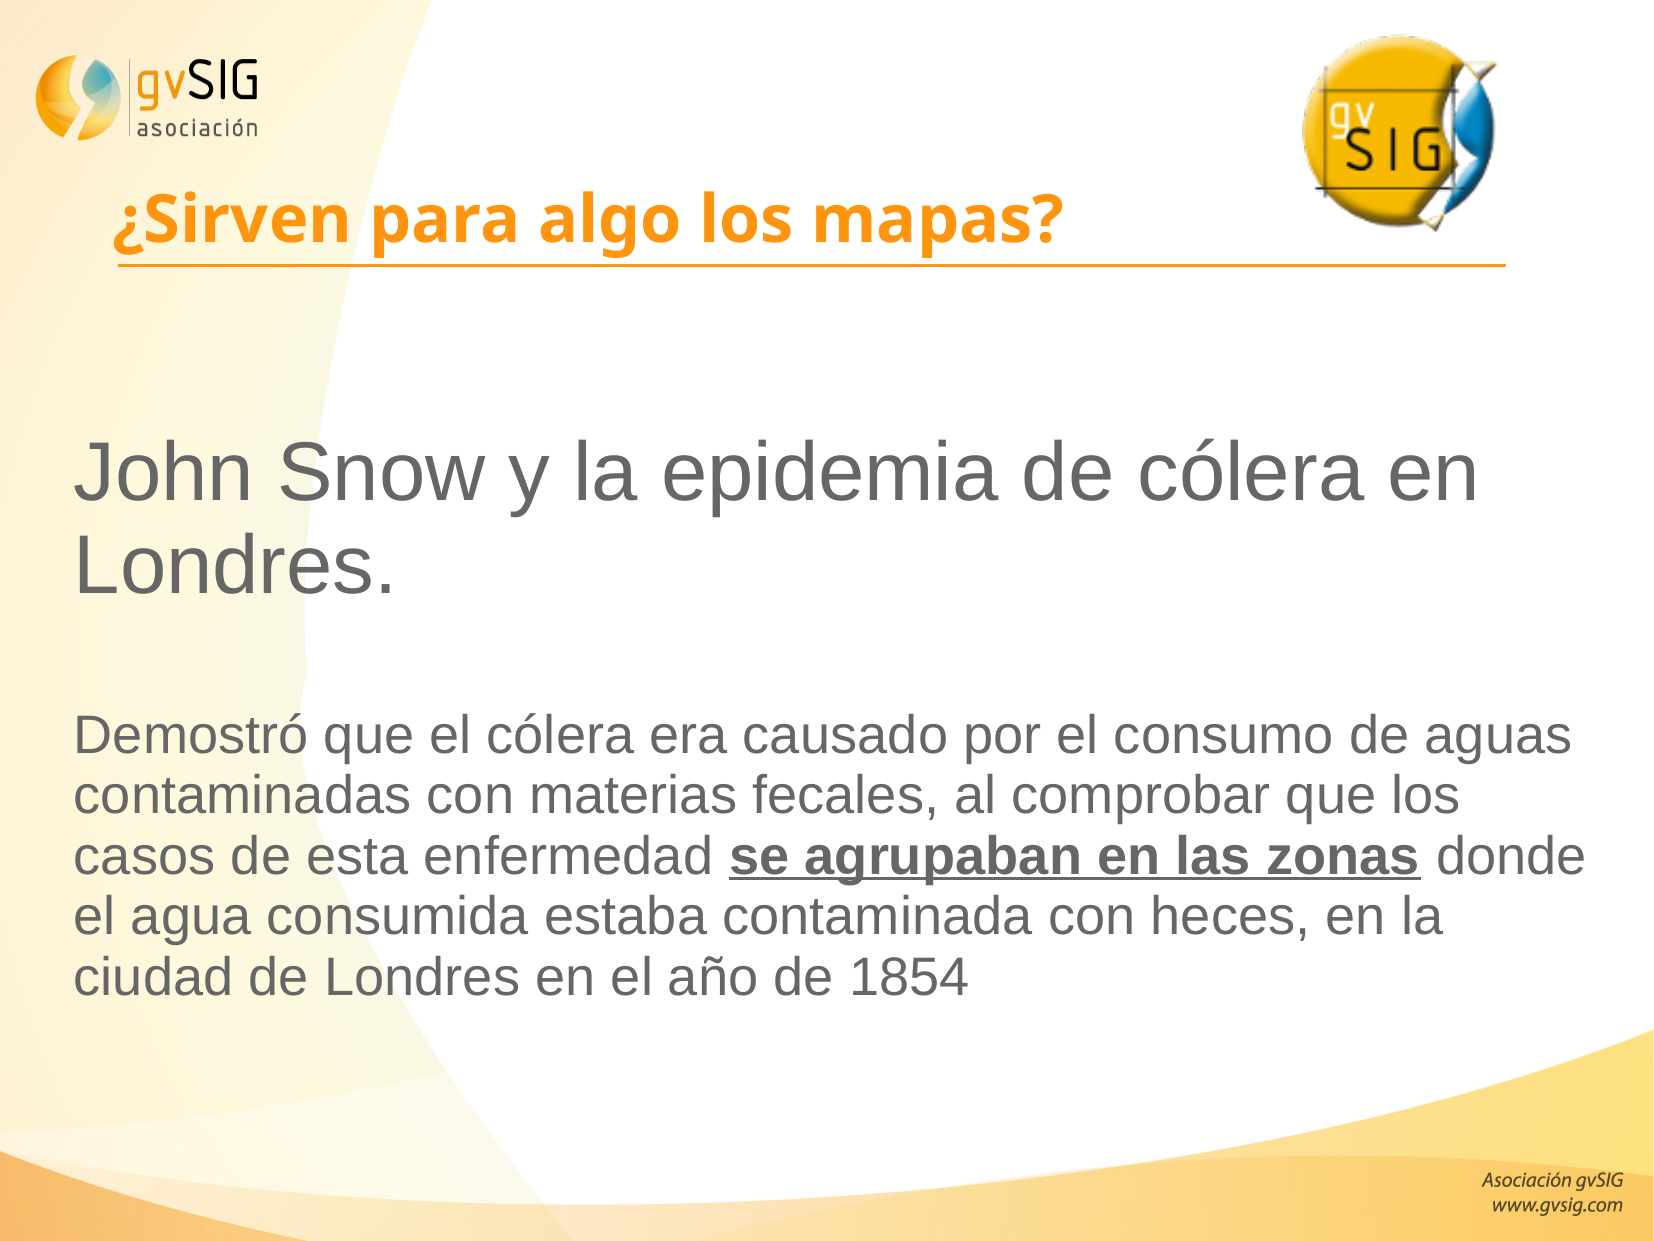

¿Sirven para algo los mapas?
John Snow y la epidemia de cólera en Londres.
Demostró que el cólera era causado por el consumo de aguas contaminadas con materias fecales, al comprobar que los casos de esta enfermedad se agrupaban en las zonas donde el agua consumida estaba contaminada con heces, en la ciudad de Londres en el año de 1854